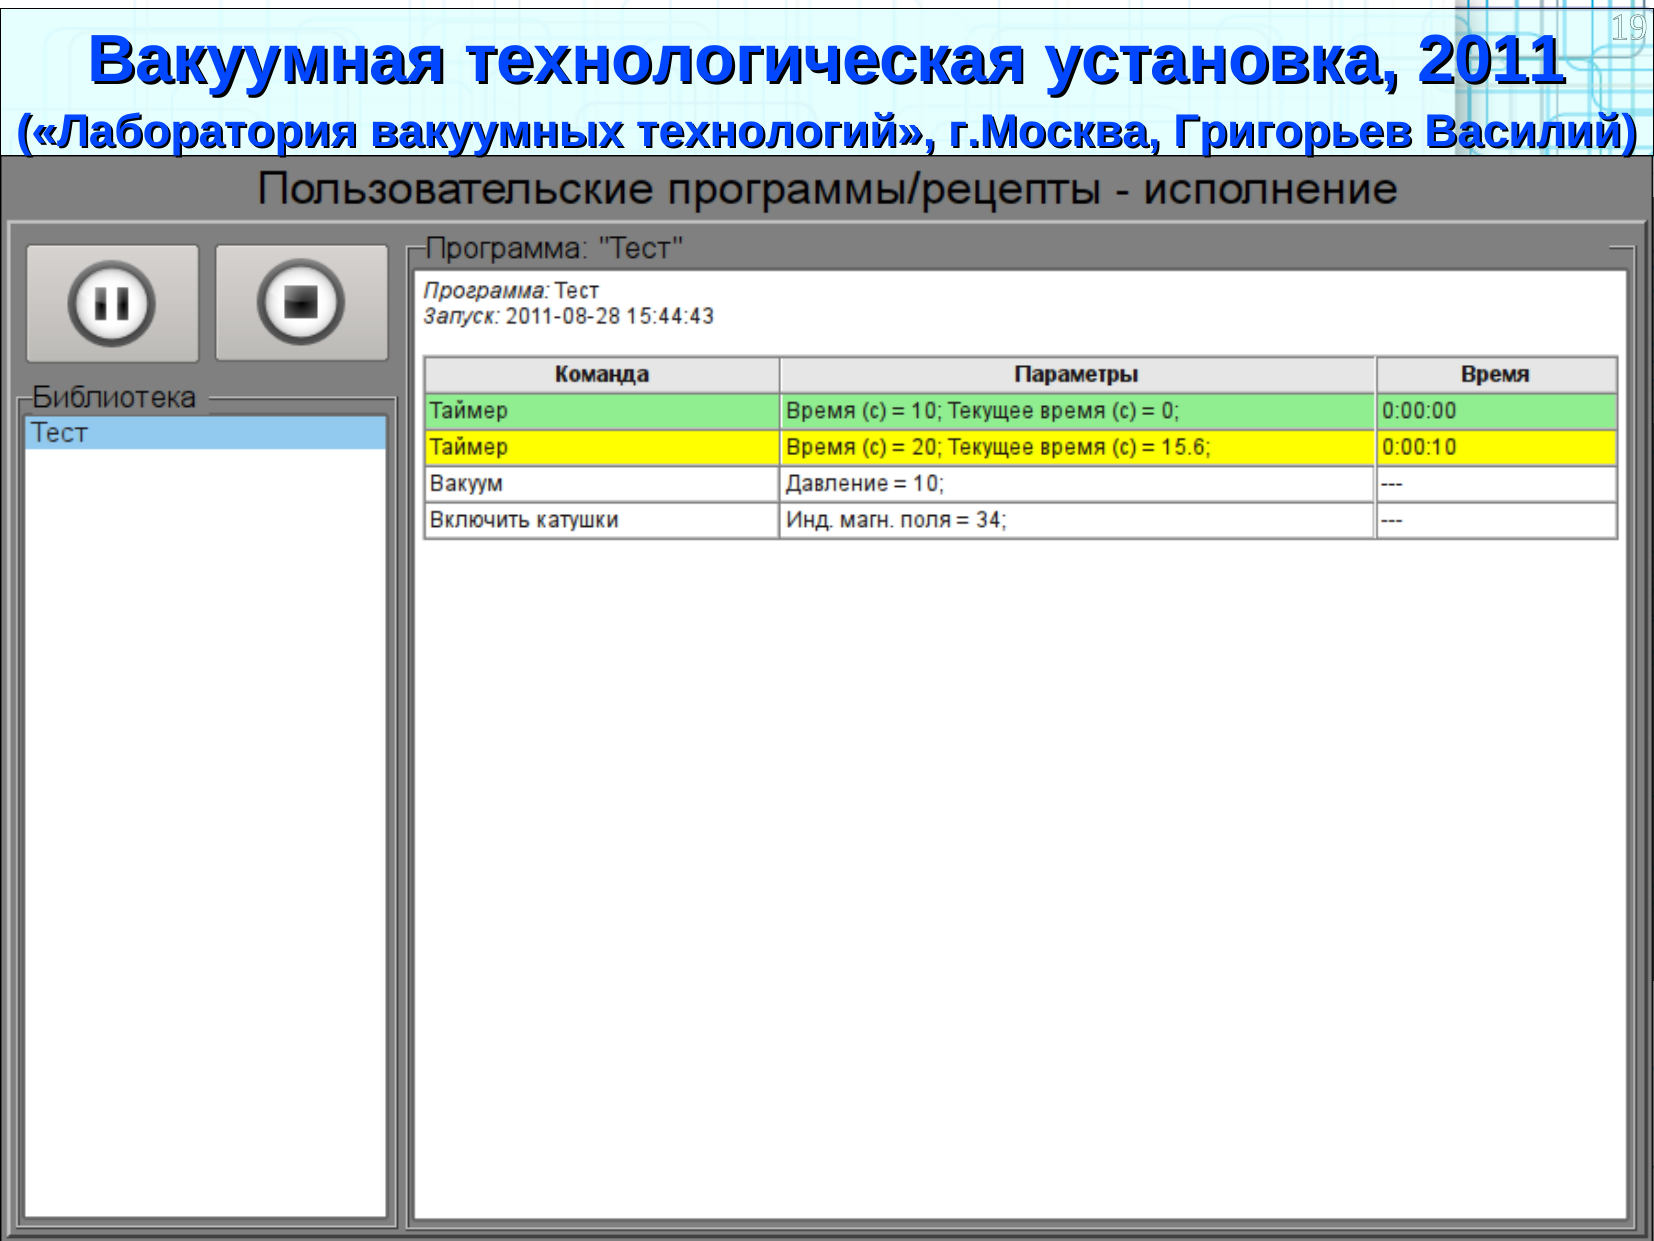

19
Вакуумная технологическая установка, 2011
(«Лаборатория вакуумных технологий», г.Москва, Григорьев Василий)
# Свойства
Интерфейс управления генератором плазмы.
Реализация логарифмической шкалы для оси значений графика.
Реализация экспорта данных в формат CSV из графика и документа.
Формирование сводного документа с таблицей основных параметров для просмотра и экспорта в CSV.
Разработка кадров формирования и исполнения рецептов-программ пользователя. Кадры интерфейса рецептов помещены в библиотеку базовых графических элементов OpenSCADA.
Решения OpenSCADA